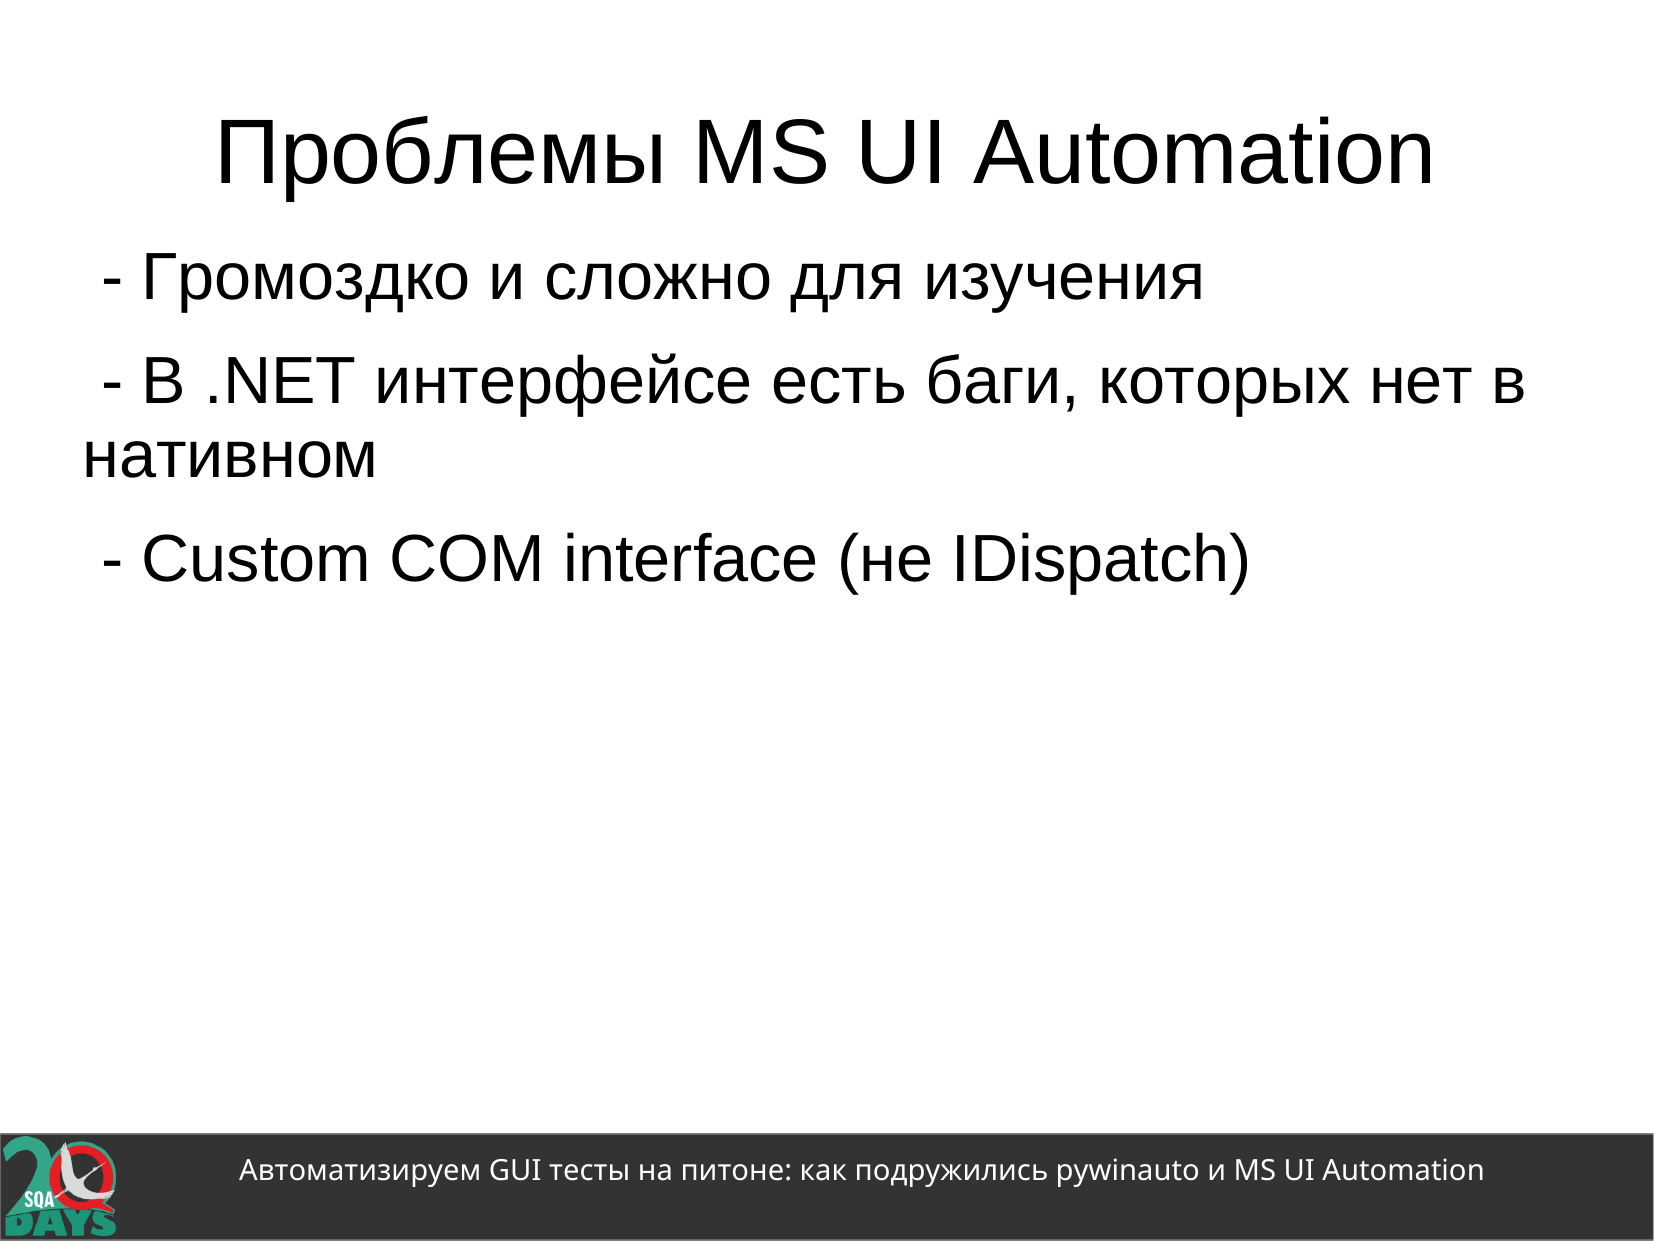

# Проблемы MS UI Automation
 - Громоздко и сложно для изучения
 - В .NET интерфейсе есть баги, которых нет в нативном
 - Custom COM interface (не IDispatch)
Автоматизируем GUI тесты на питоне: как подружились pywinauto и MS UI Automation